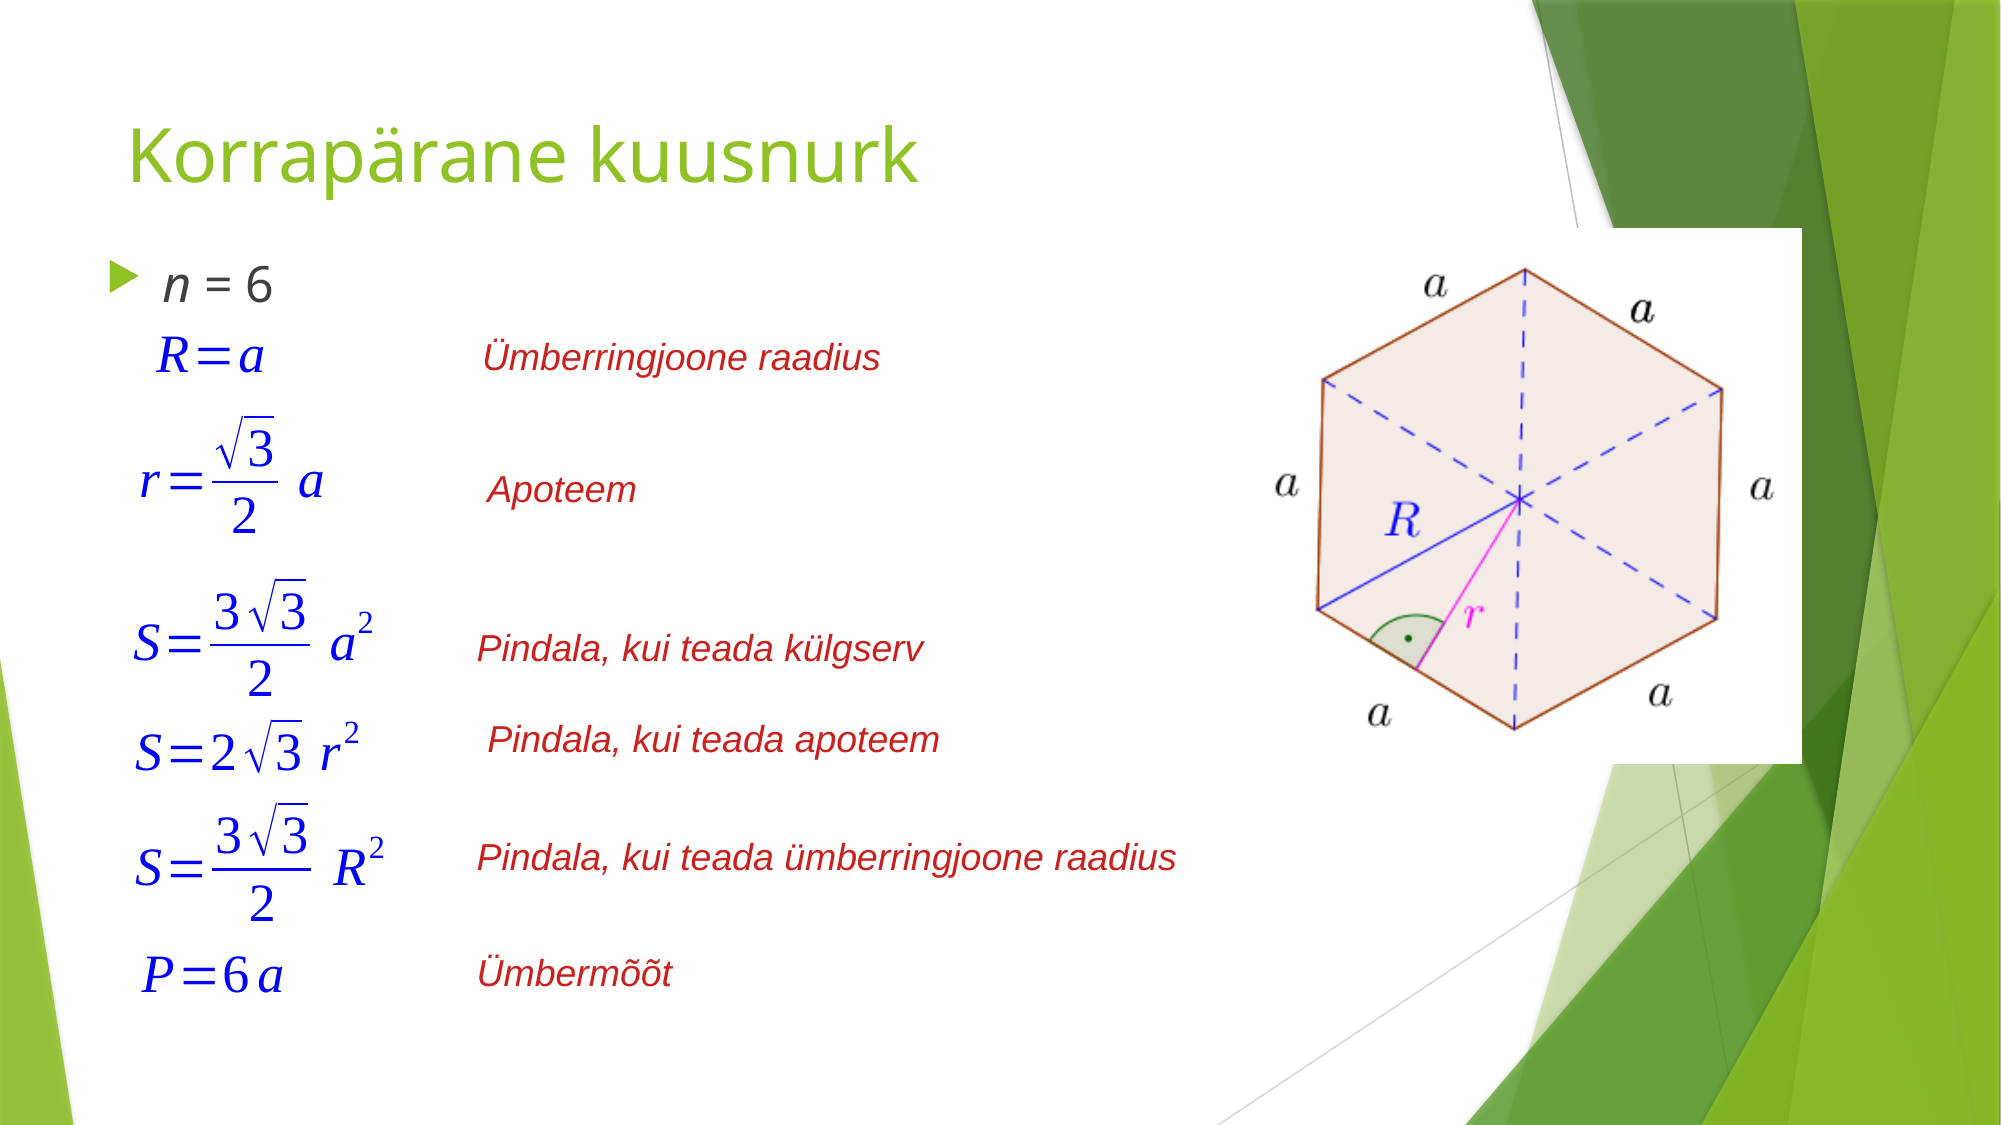

# Korrapärane kuusnurk
n = 6
Ümberringjoone raadius
Apoteem
Pindala, kui teada külgserv
Pindala, kui teada apoteem
Pindala, kui teada ümberringjoone raadius
Ümbermõõt